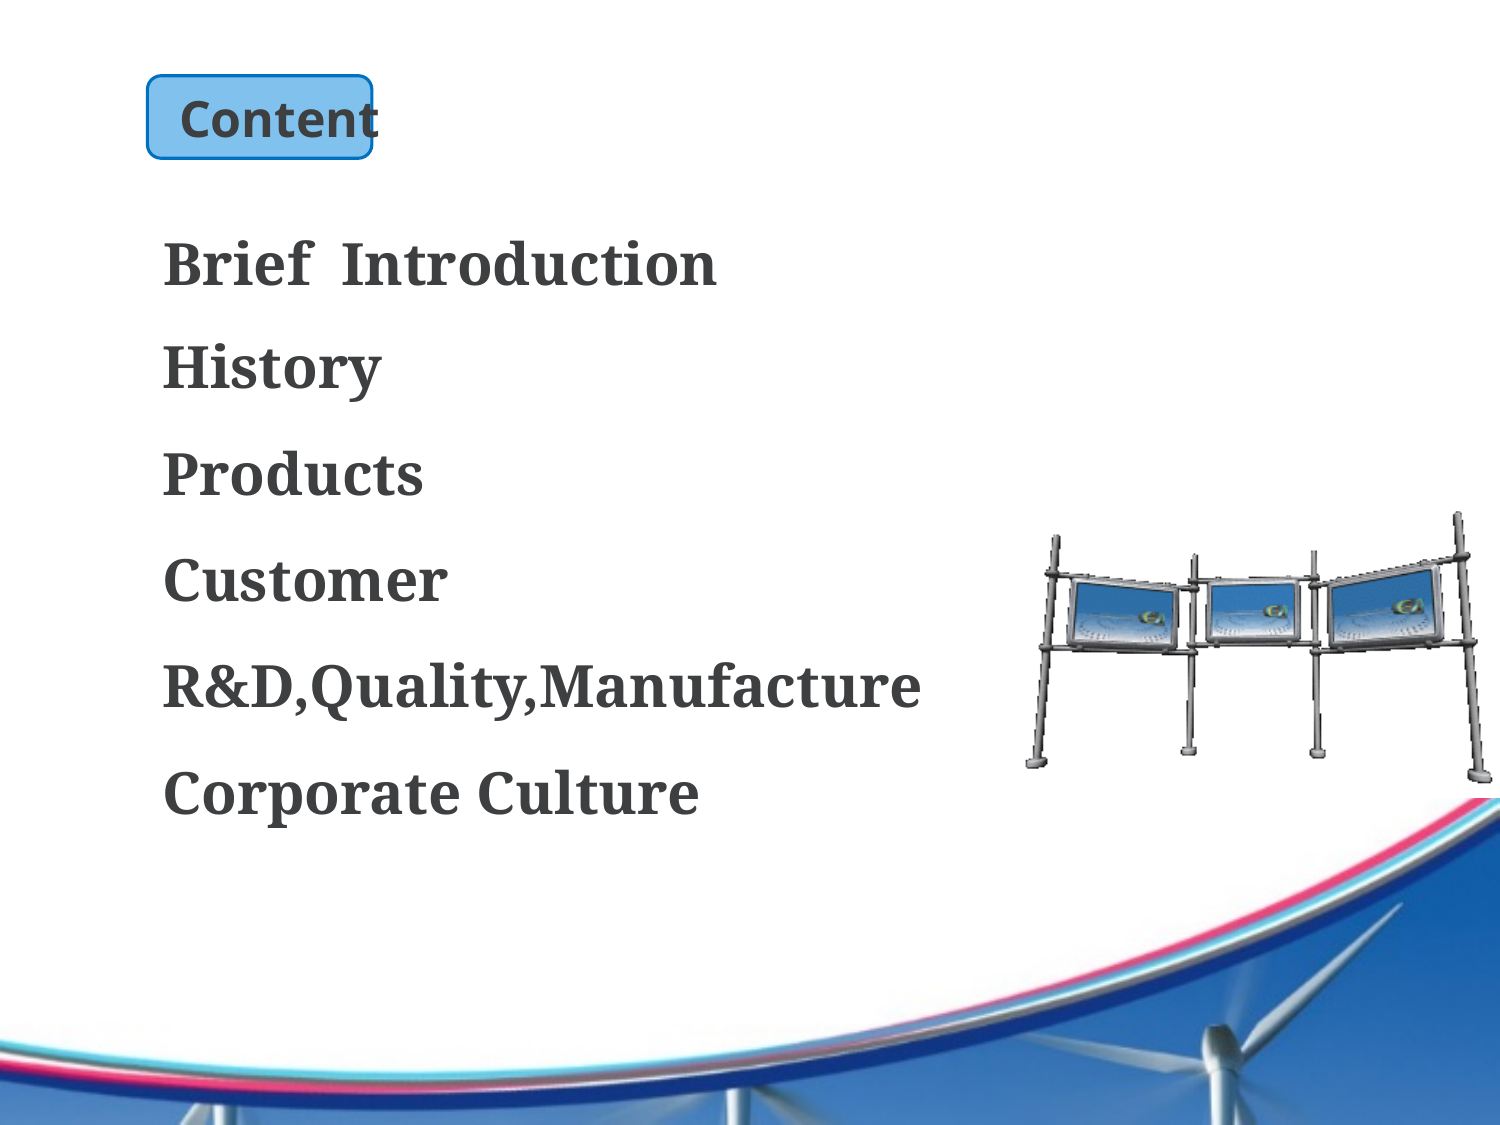

Content
Brief Introduction
History
Products
Customer
R&D,Quality,Manufacture
Corporate Culture